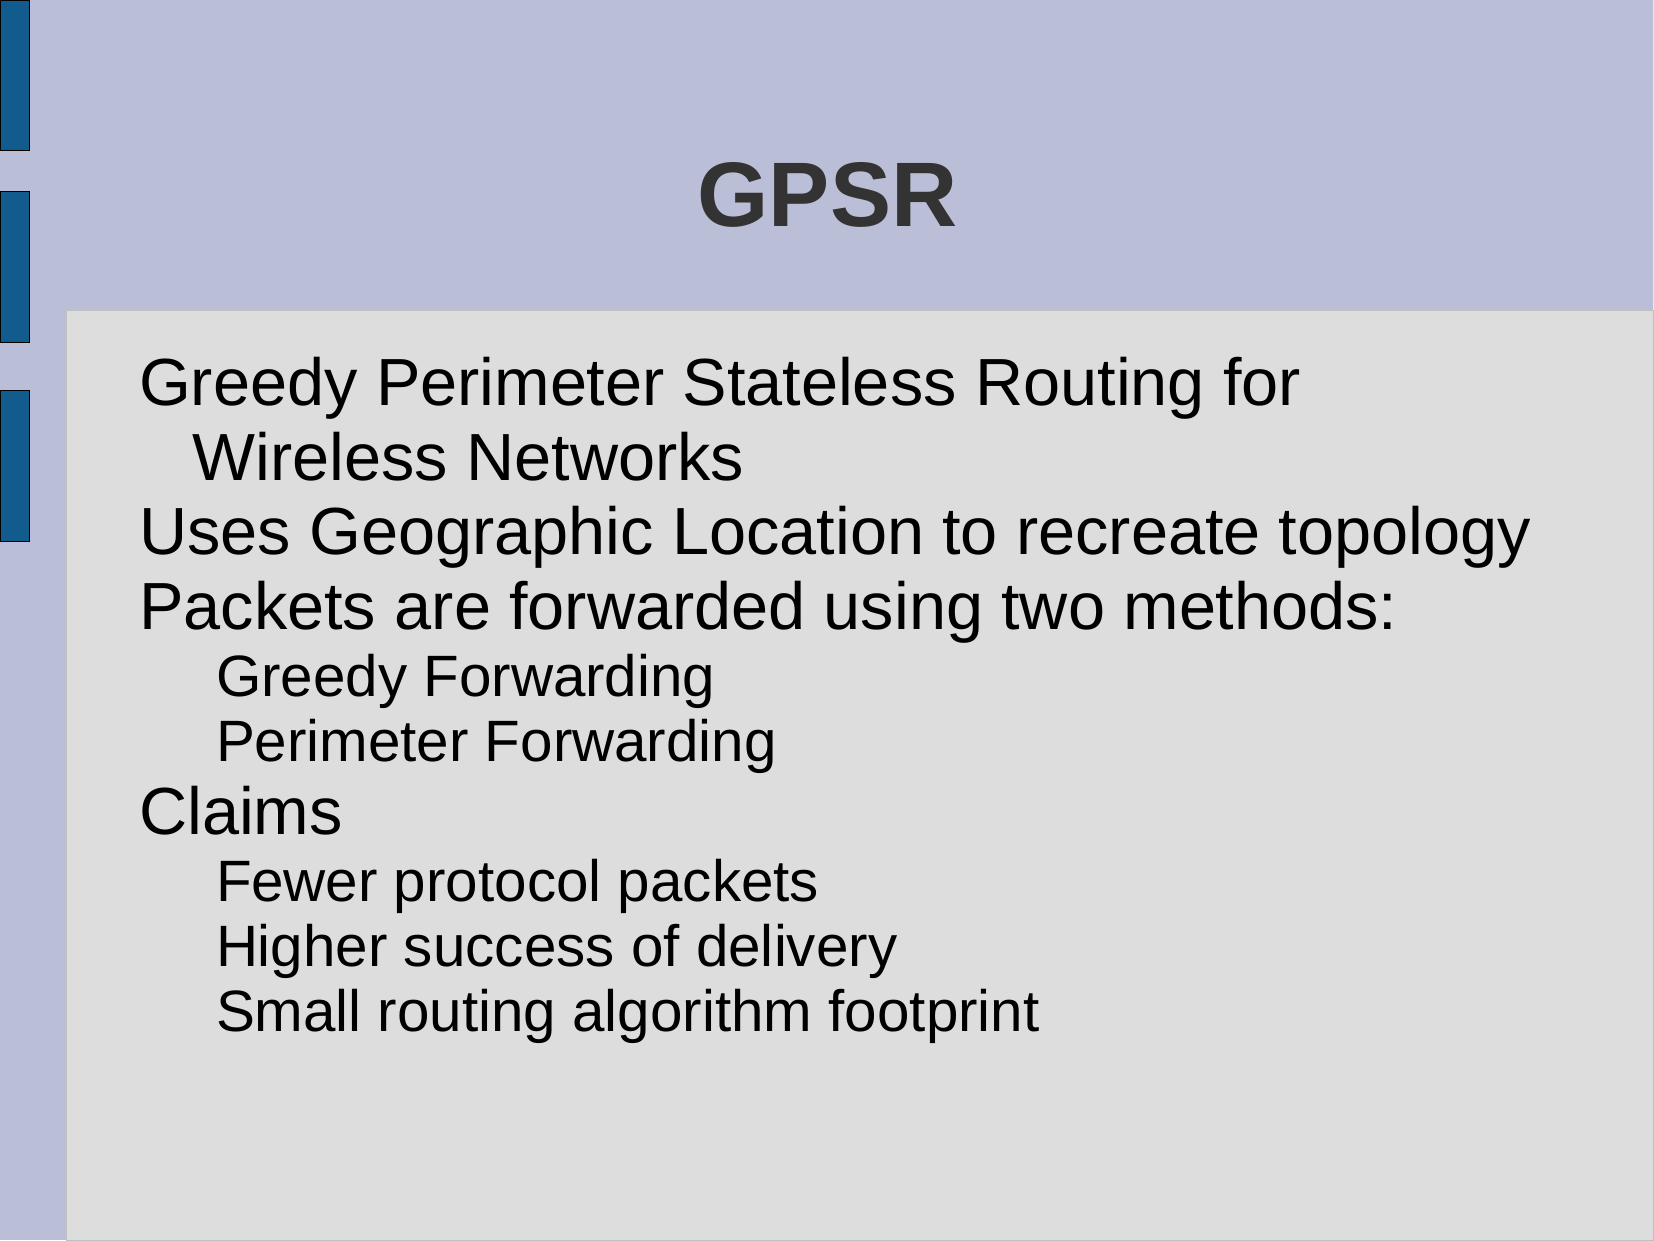

# GPSR
Greedy Perimeter Stateless Routing for Wireless Networks
Uses Geographic Location to recreate topology
Packets are forwarded using two methods:
Greedy Forwarding
Perimeter Forwarding
Claims
Fewer protocol packets
Higher success of delivery
Small routing algorithm footprint